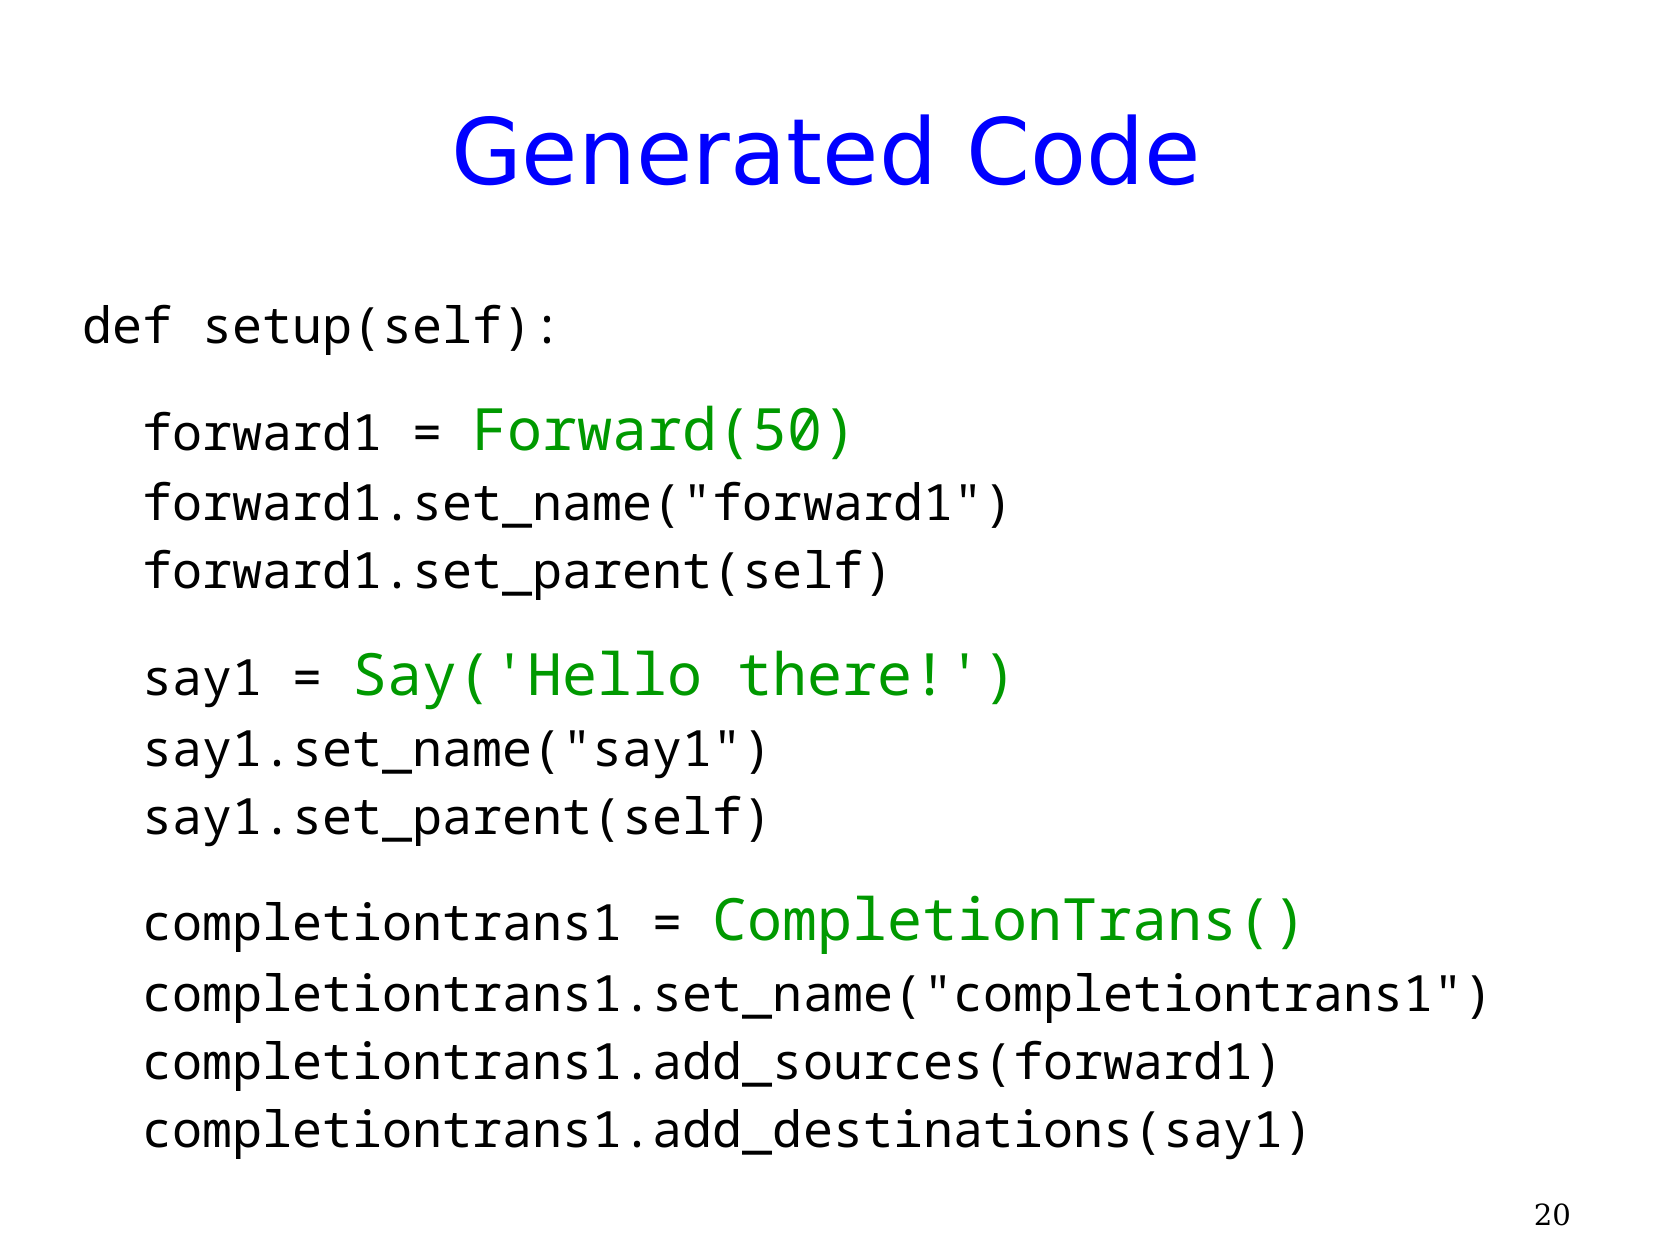

# Generated Code
def setup(self):
 forward1 = Forward(50)
 forward1.set_name("forward1")
 forward1.set_parent(self)
 say1 = Say('Hello there!')
 say1.set_name("say1")
 say1.set_parent(self)
 completiontrans1 = CompletionTrans()
 completiontrans1.set_name("completiontrans1")
 completiontrans1.add_sources(forward1)
 completiontrans1.add_destinations(say1)
20